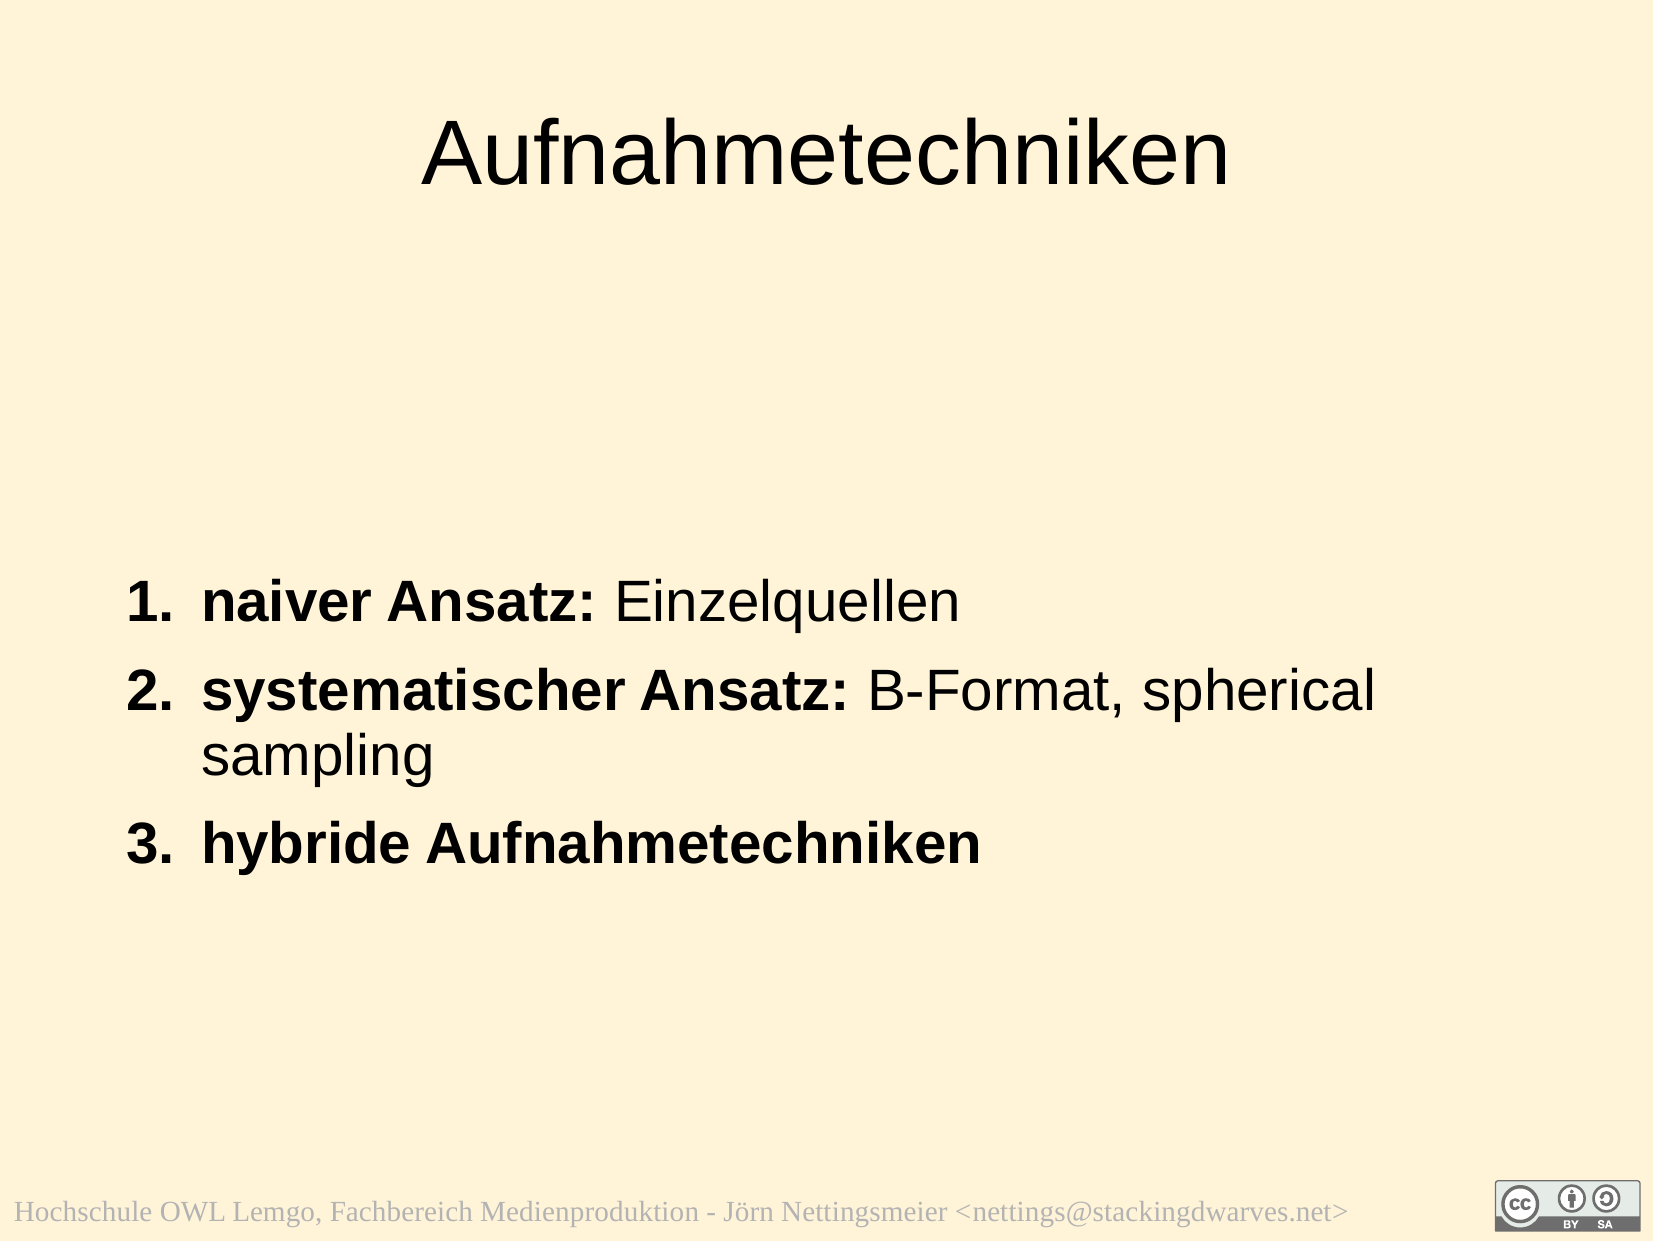

Aufnahmetechniken
# naiver Ansatz: Einzelquellen
systematischer Ansatz: B-Format, spherical sampling
hybride Aufnahmetechniken